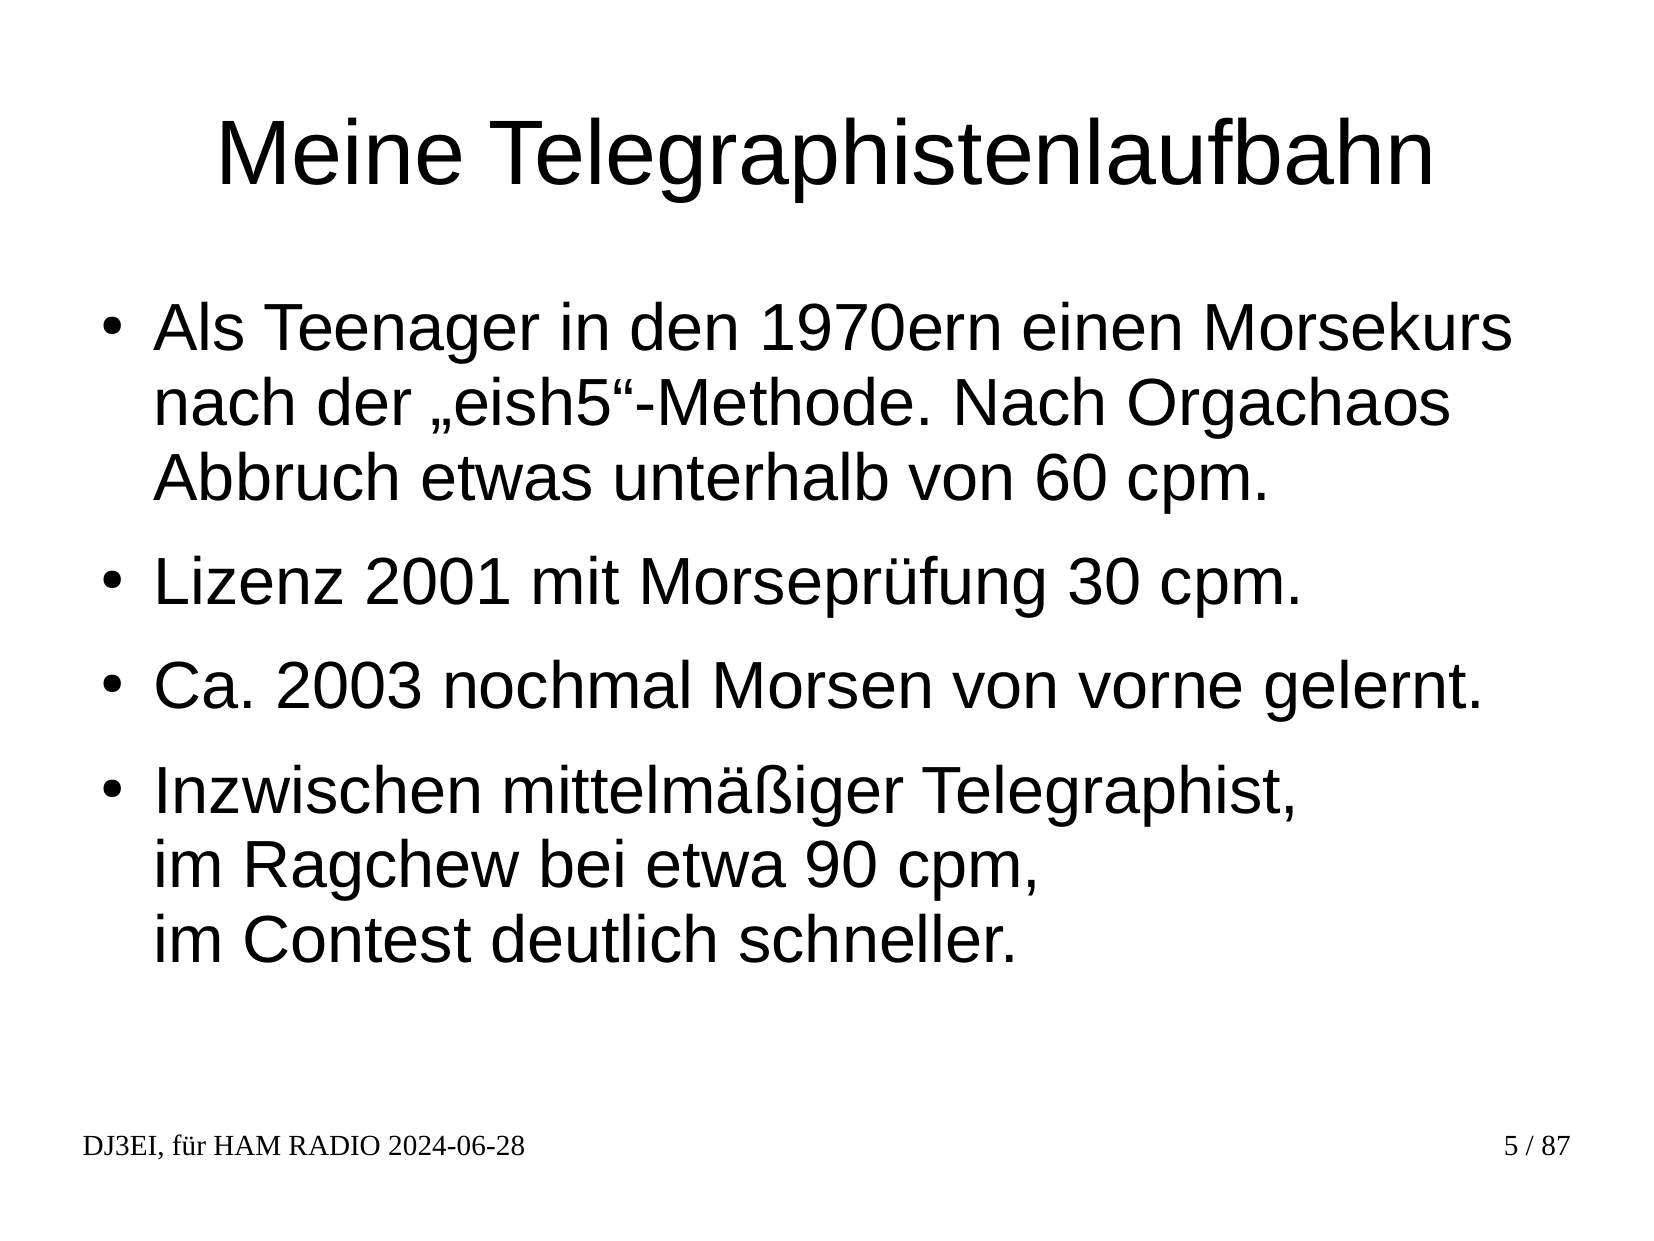

# Meine Telegraphistenlaufbahn
Als Teenager in den 1970ern einen Morsekurs nach der „eish5“-Methode. Nach Orgachaos Abbruch etwas unterhalb von 60 cpm.
Lizenz 2001 mit Morseprüfung 30 cpm.
Ca. 2003 nochmal Morsen von vorne gelernt.
Inzwischen mittelmäßiger Telegraphist,
im Ragchew bei etwa 90 cpm,
im Contest deutlich schneller.
5